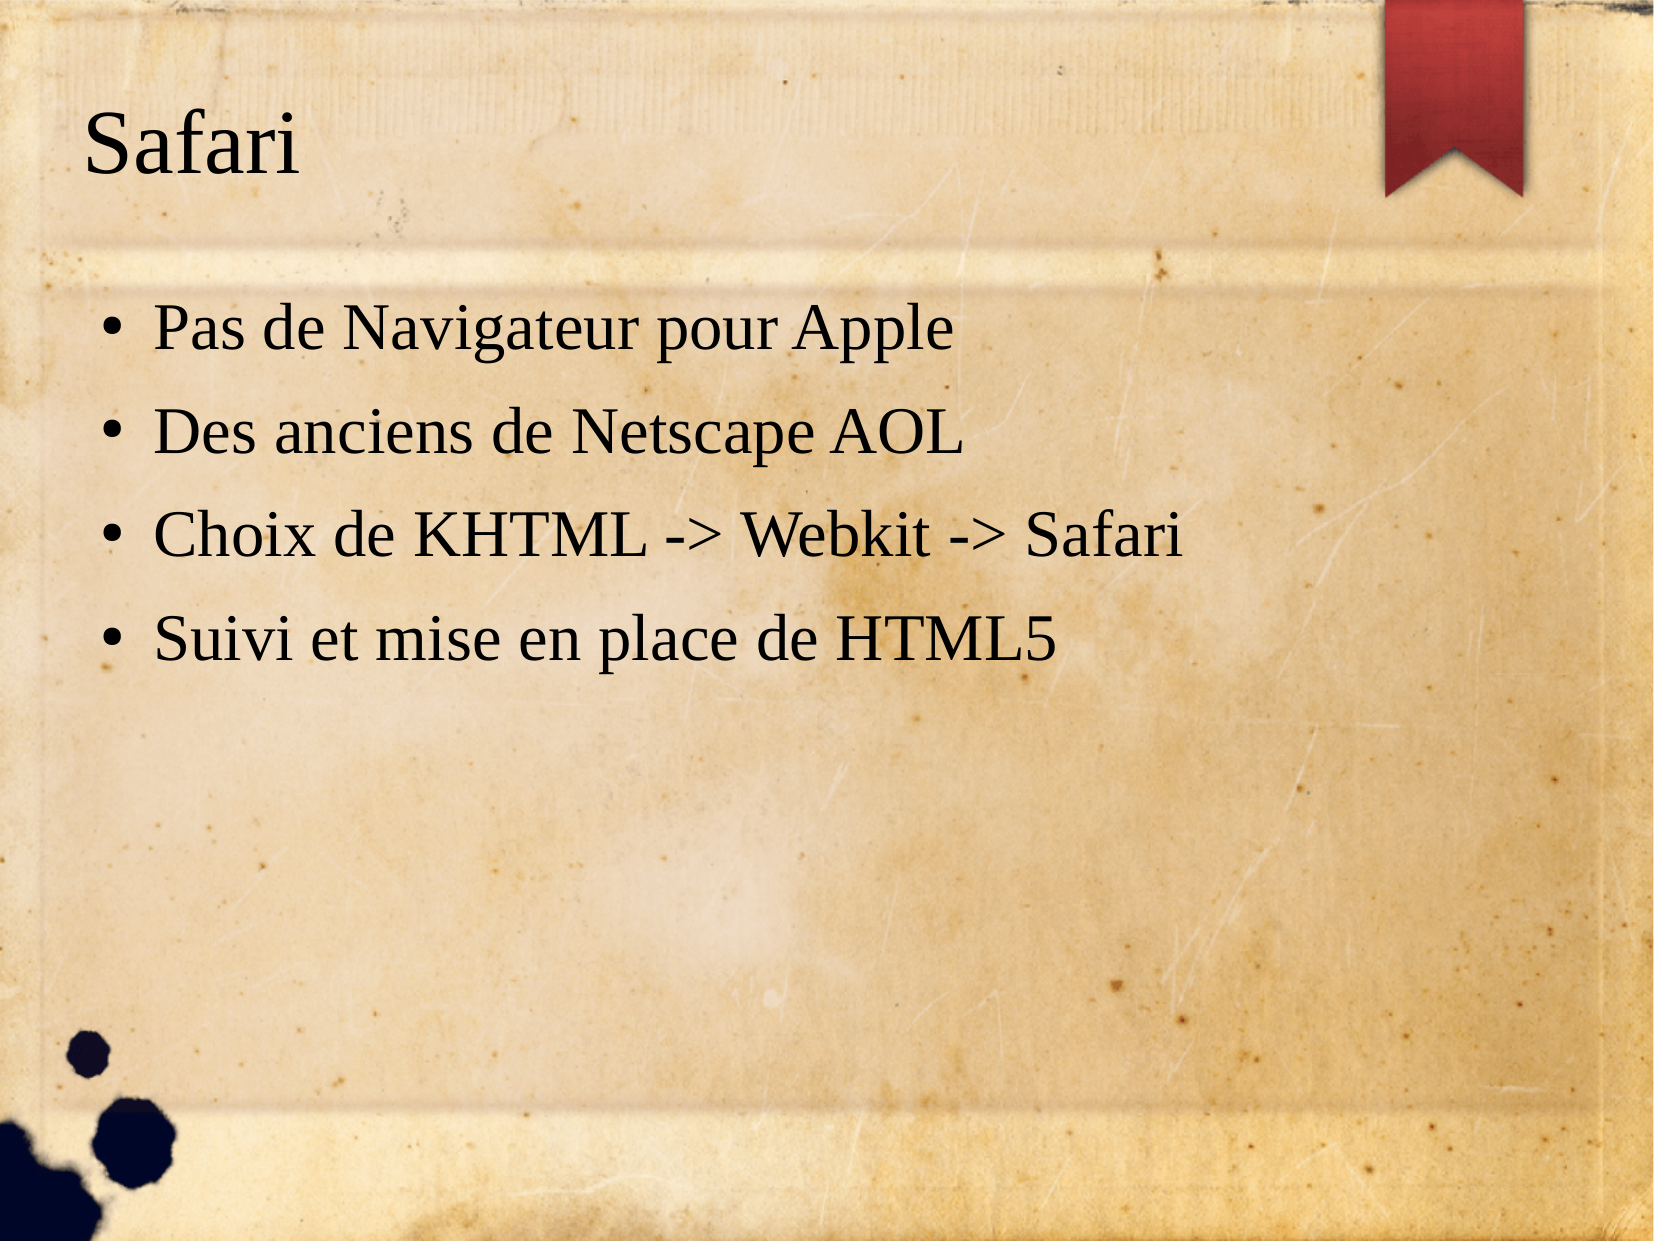

# Safari
Pas de Navigateur pour Apple
Des anciens de Netscape AOL
Choix de KHTML -> Webkit -> Safari
Suivi et mise en place de HTML5